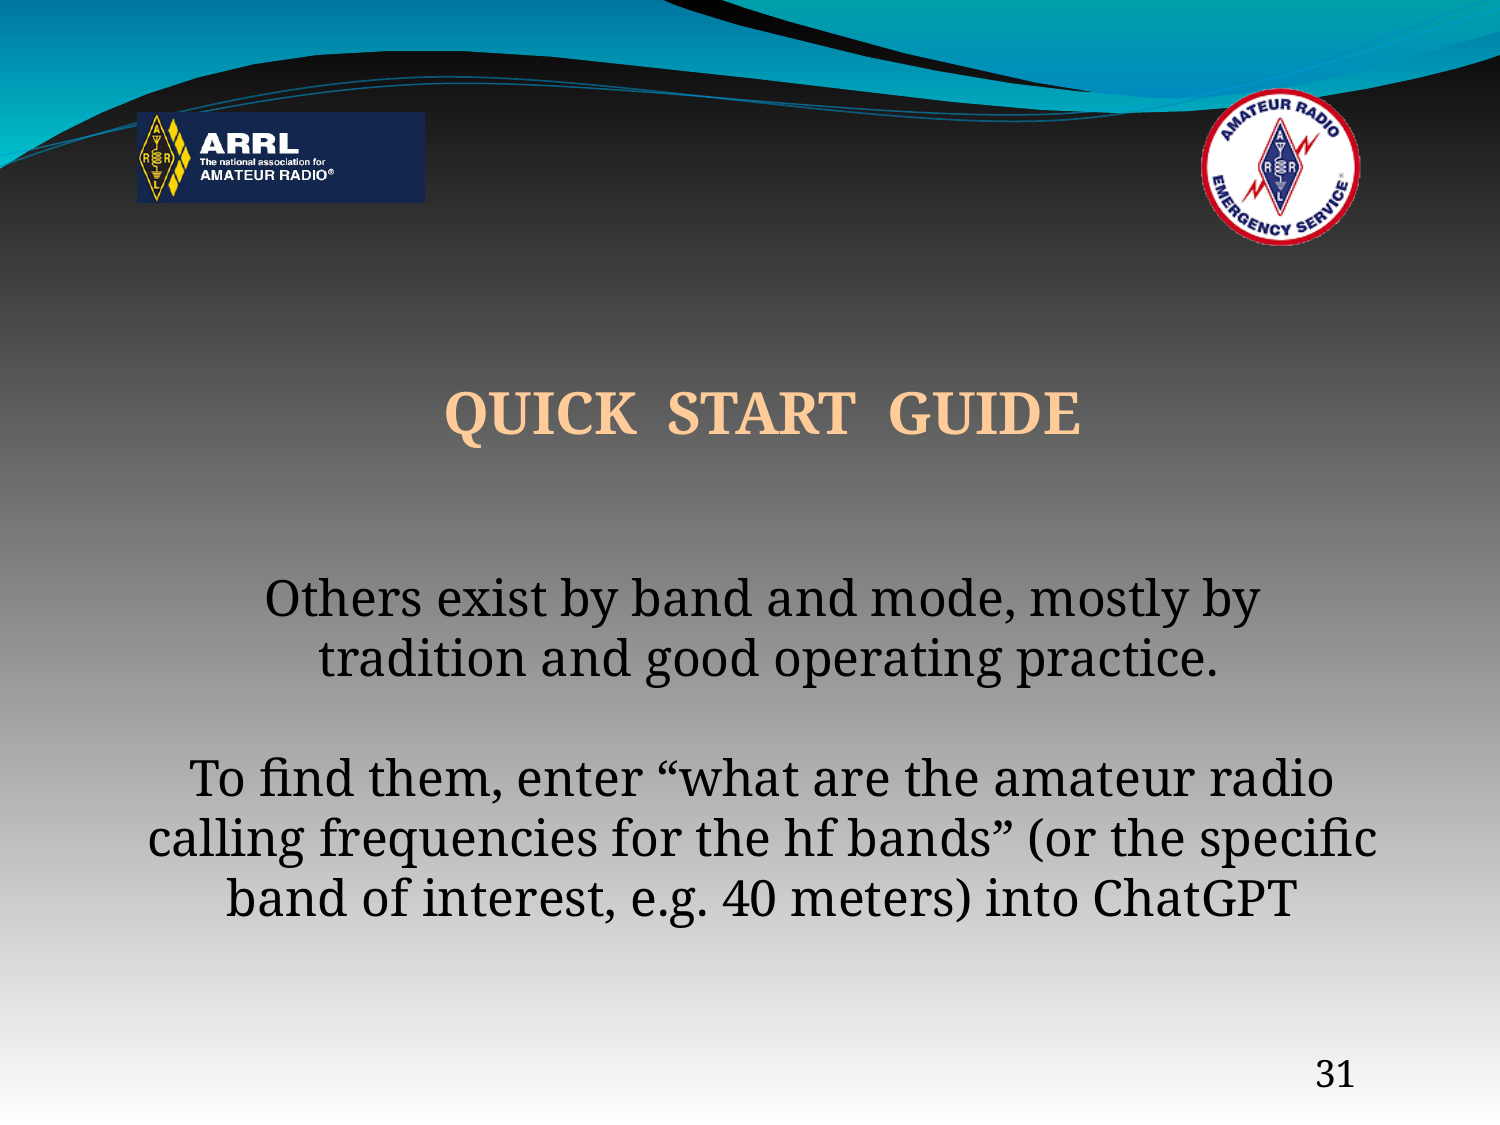

#
QUICK START GUIDE
Others exist by band and mode, mostly by
 tradition and good operating practice.
To find them, enter “what are the amateur radio calling frequencies for the hf bands” (or the specific band of interest, e.g. 40 meters) into ChatGPT